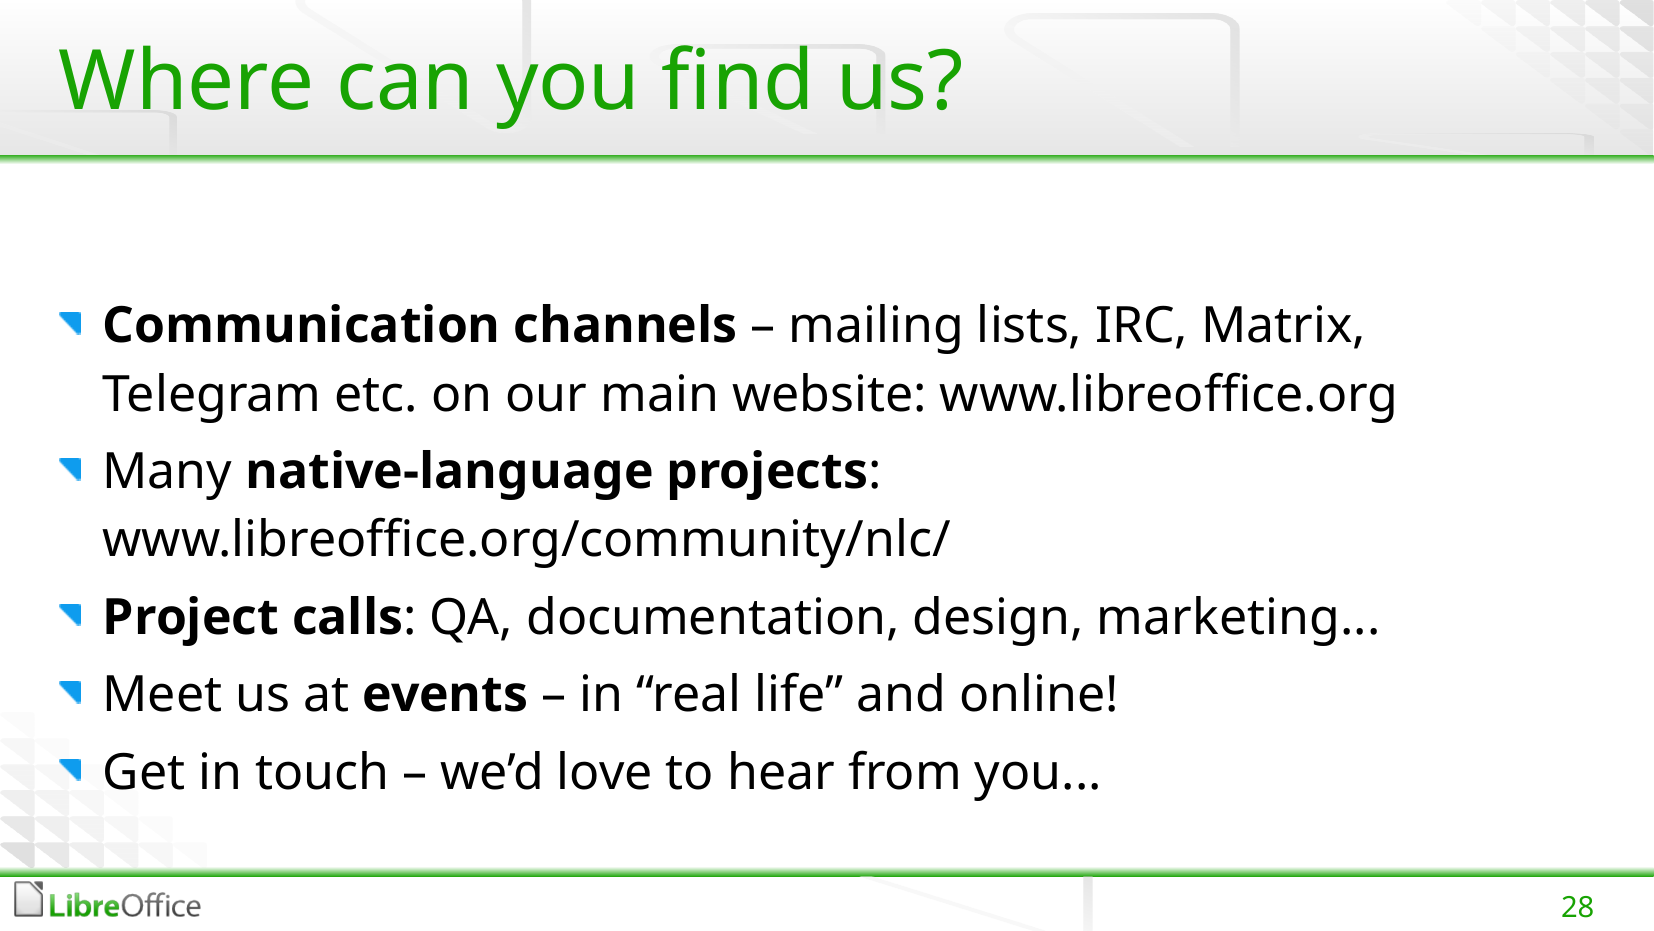

# Where can you find us?
Communication channels – mailing lists, IRC, Matrix, Telegram etc. on our main website: www.libreoffice.org
Many native-language projects: www.libreoffice.org/community/nlc/
Project calls: QA, documentation, design, marketing...
Meet us at events – in “real life” and online!
Get in touch – we’d love to hear from you...
28